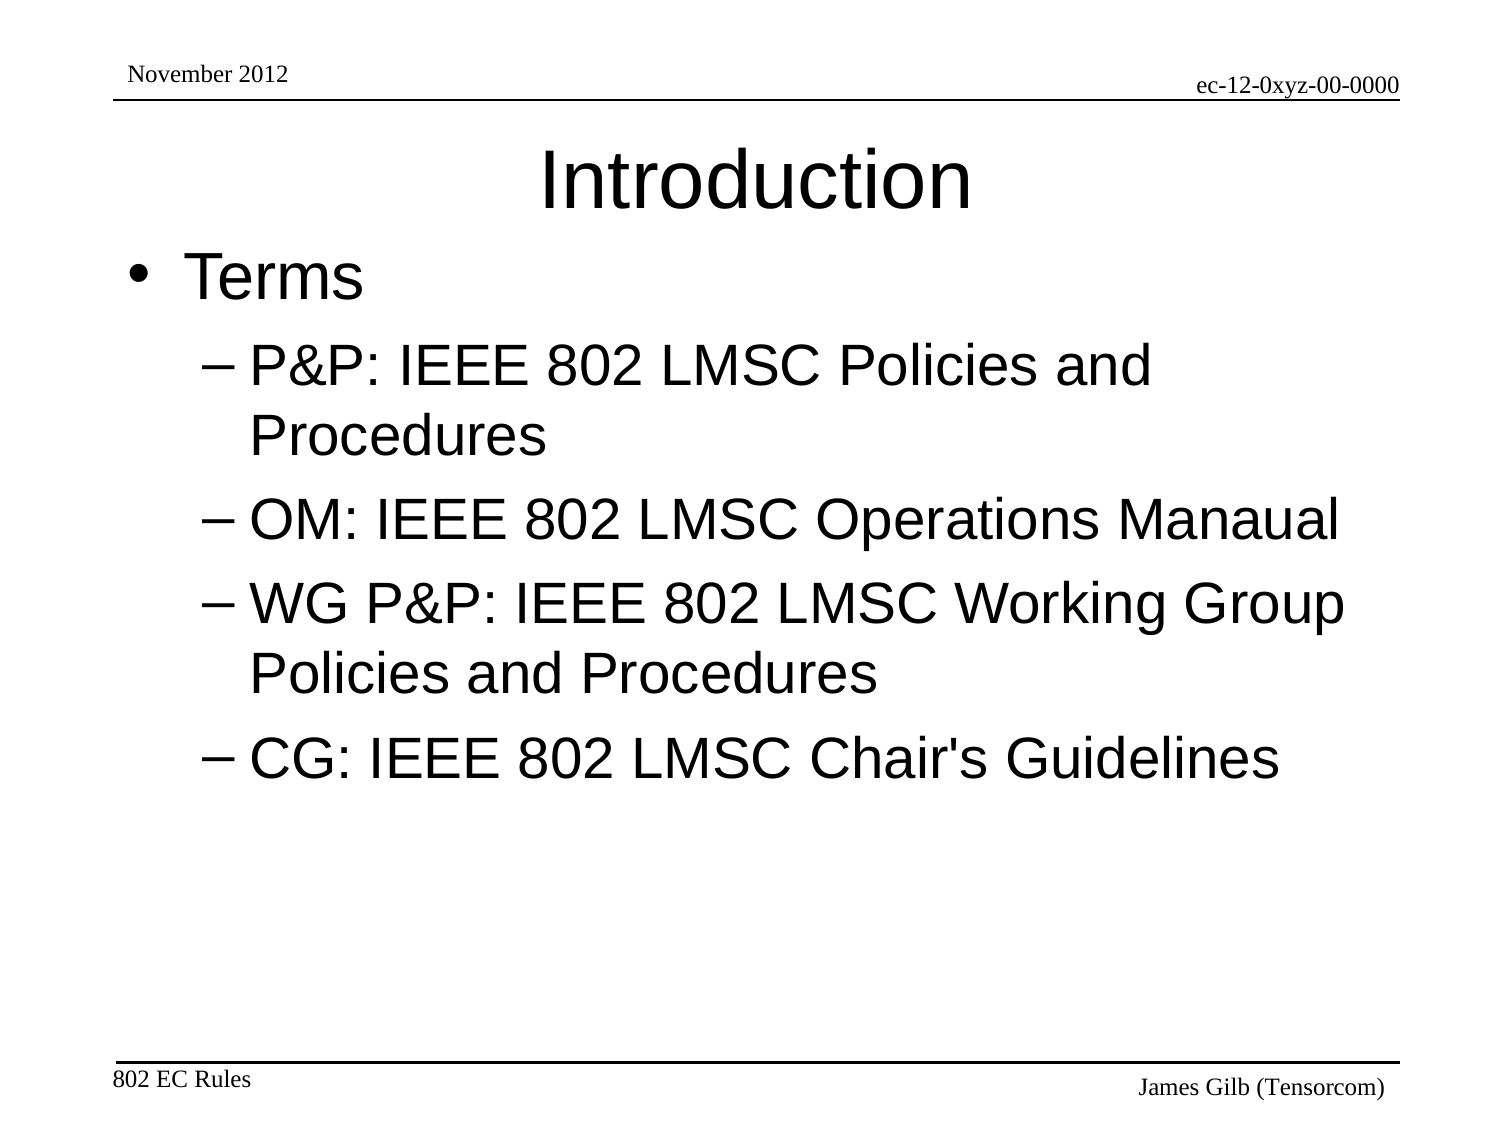

# Introduction
Terms
P&P: IEEE 802 LMSC Policies and Procedures
OM: IEEE 802 LMSC Operations Manaual
WG P&P: IEEE 802 LMSC Working Group Policies and Procedures
CG: IEEE 802 LMSC Chair's Guidelines